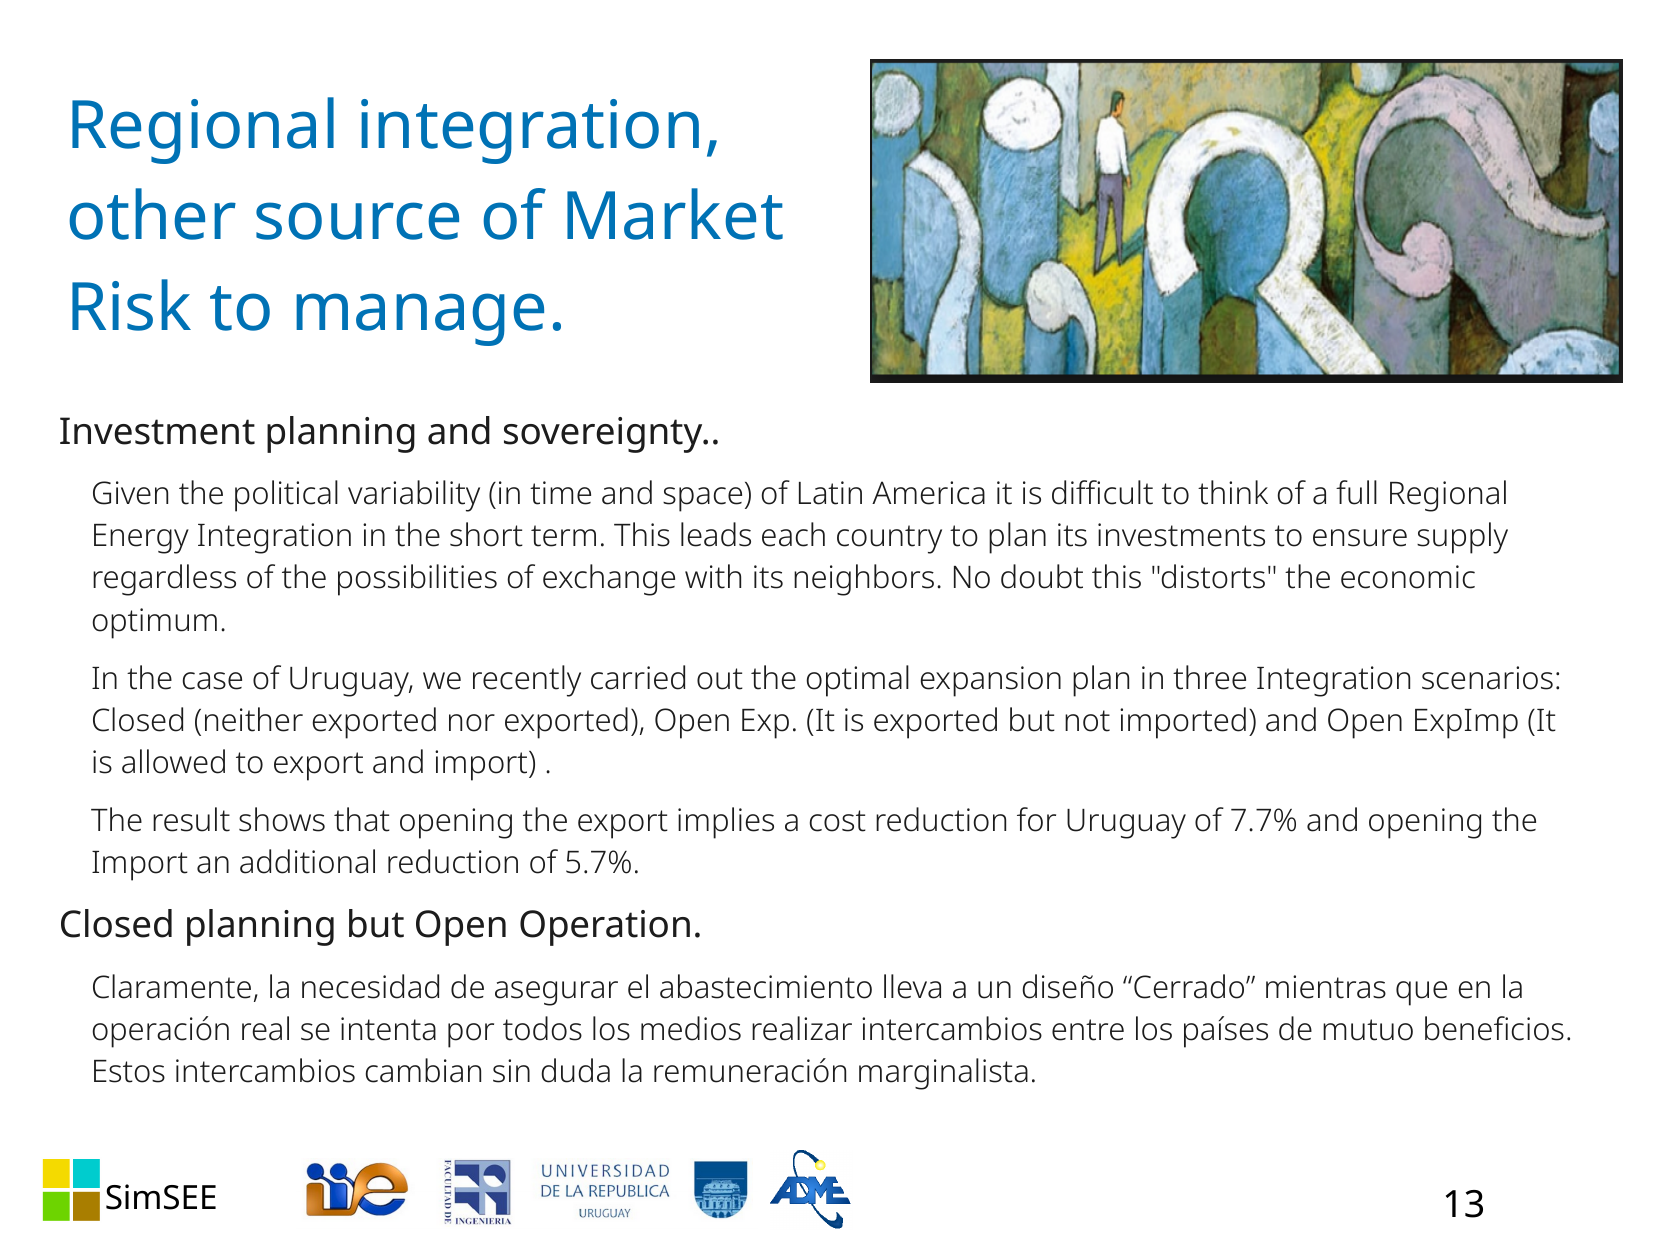

# Regional integration, other source of Market Risk to manage.
Investment planning and sovereignty..
Given the political variability (in time and space) of Latin America it is difficult to think of a full Regional Energy Integration in the short term. This leads each country to plan its investments to ensure supply regardless of the possibilities of exchange with its neighbors. No doubt this "distorts" the economic optimum.
In the case of Uruguay, we recently carried out the optimal expansion plan in three Integration scenarios: Closed (neither exported nor exported), Open Exp. (It is exported but not imported) and Open ExpImp (It is allowed to export and import) .
The result shows that opening the export implies a cost reduction for Uruguay of 7.7% and opening the Import an additional reduction of 5.7%.
Closed planning but Open Operation.
Claramente, la necesidad de asegurar el abastecimiento lleva a un diseño “Cerrado” mientras que en la operación real se intenta por todos los medios realizar intercambios entre los países de mutuo beneficios. Estos intercambios cambian sin duda la remuneración marginalista.